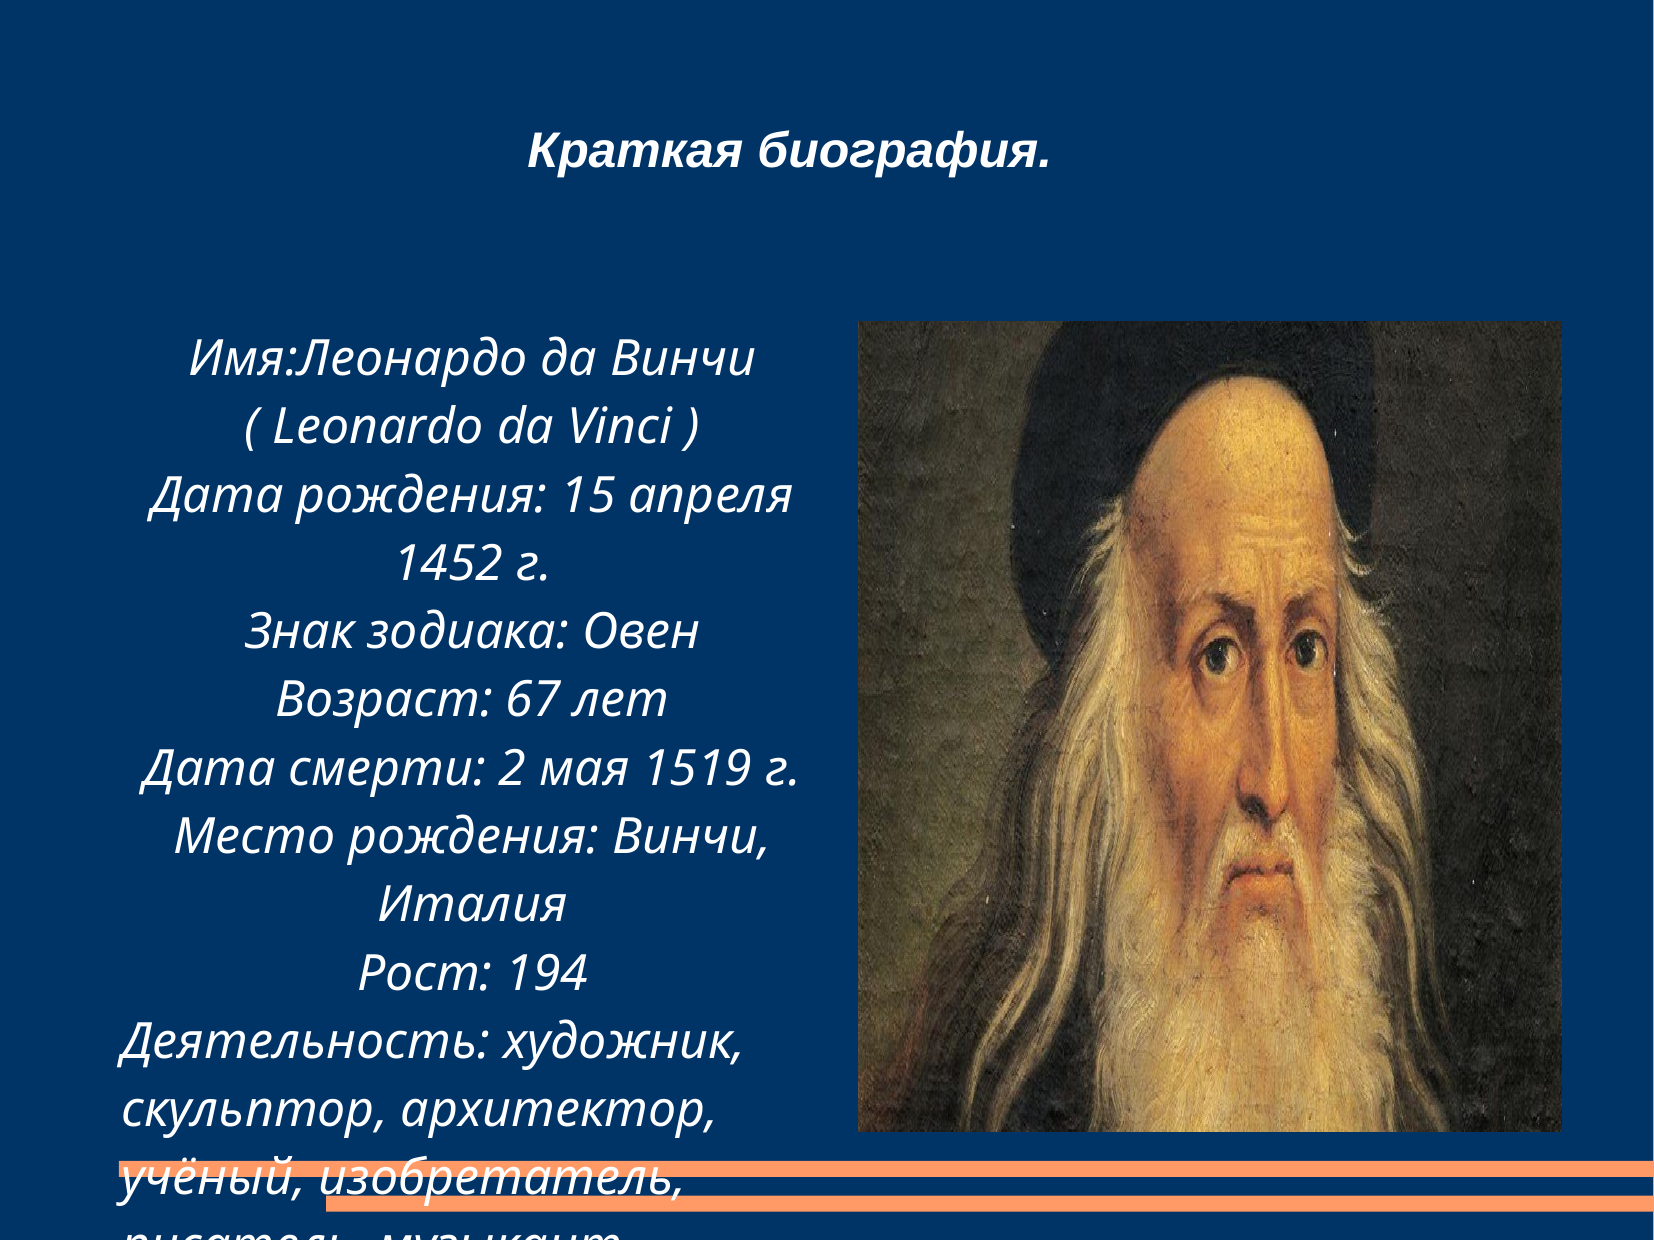

# Краткая биография.
Имя:Леонардо да Винчи ( Leonardo da Vinci )
Дата рождения: 15 апреля 1452 г.
Знак зодиака: Овен
Возраст: 67 лет
Дата смерти: 2 мая 1519 г.
Место рождения: Винчи, Италия
Рост: 194
Деятельность: художник, скульптор, архитектор, учёный, изобретатель, писатель, музыкант